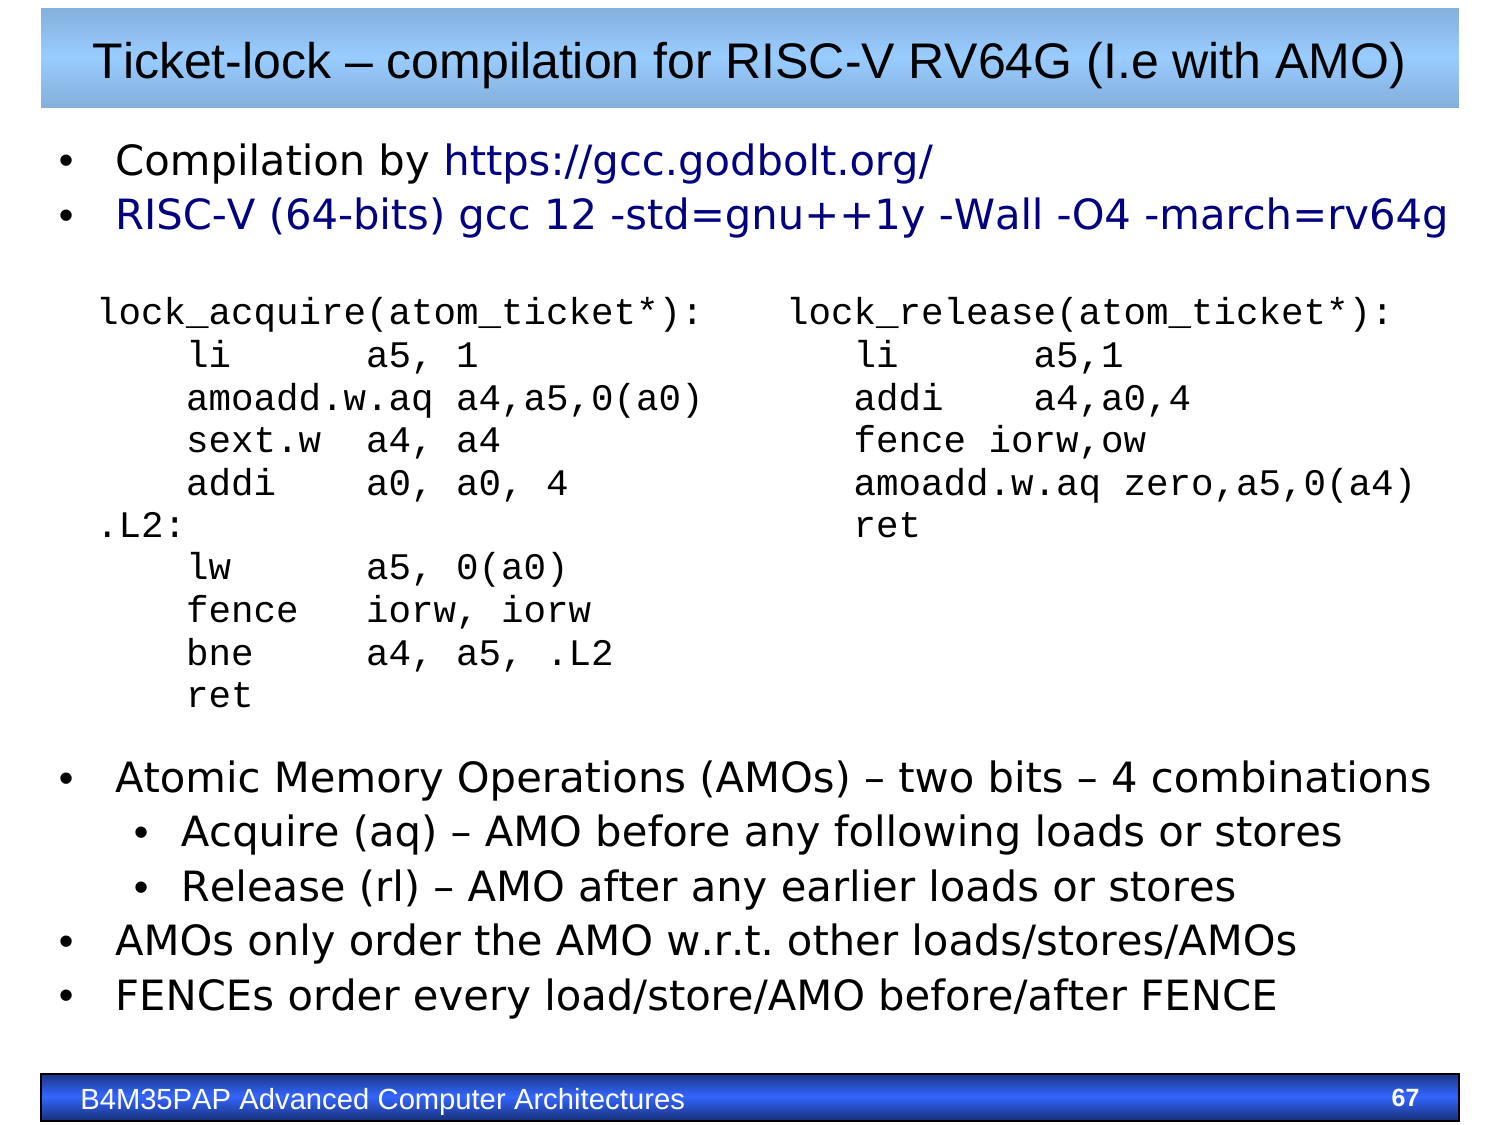

# Ticket-lock – compilation for RISC-V RV64G (I.e with AMO)
Compilation by https://gcc.godbolt.org/
RISC-V (64-bits) gcc 12 -std=gnu++1y -Wall -O4 -march=rv64g
lock_acquire(atom_ticket*):
 li a5, 1
 amoadd.w.aq a4,a5,0(a0)
 sext.w a4, a4
 addi a0, a0, 4
.L2:
 lw a5, 0(a0)
 fence iorw, iorw
 bne a4, a5, .L2
 ret
lock_release(atom_ticket*):
 li a5,1
 addi a4,a0,4
 fence iorw,ow
 amoadd.w.aq zero,a5,0(a4)
 ret
Atomic Memory Operations (AMOs) – two bits – 4 combinations
Acquire (aq) – AMO before any following loads or stores
Release (rl) – AMO after any earlier loads or stores
AMOs only order the AMO w.r.t. other loads/stores/AMOs
FENCEs order every load/store/AMO before/after FENCE